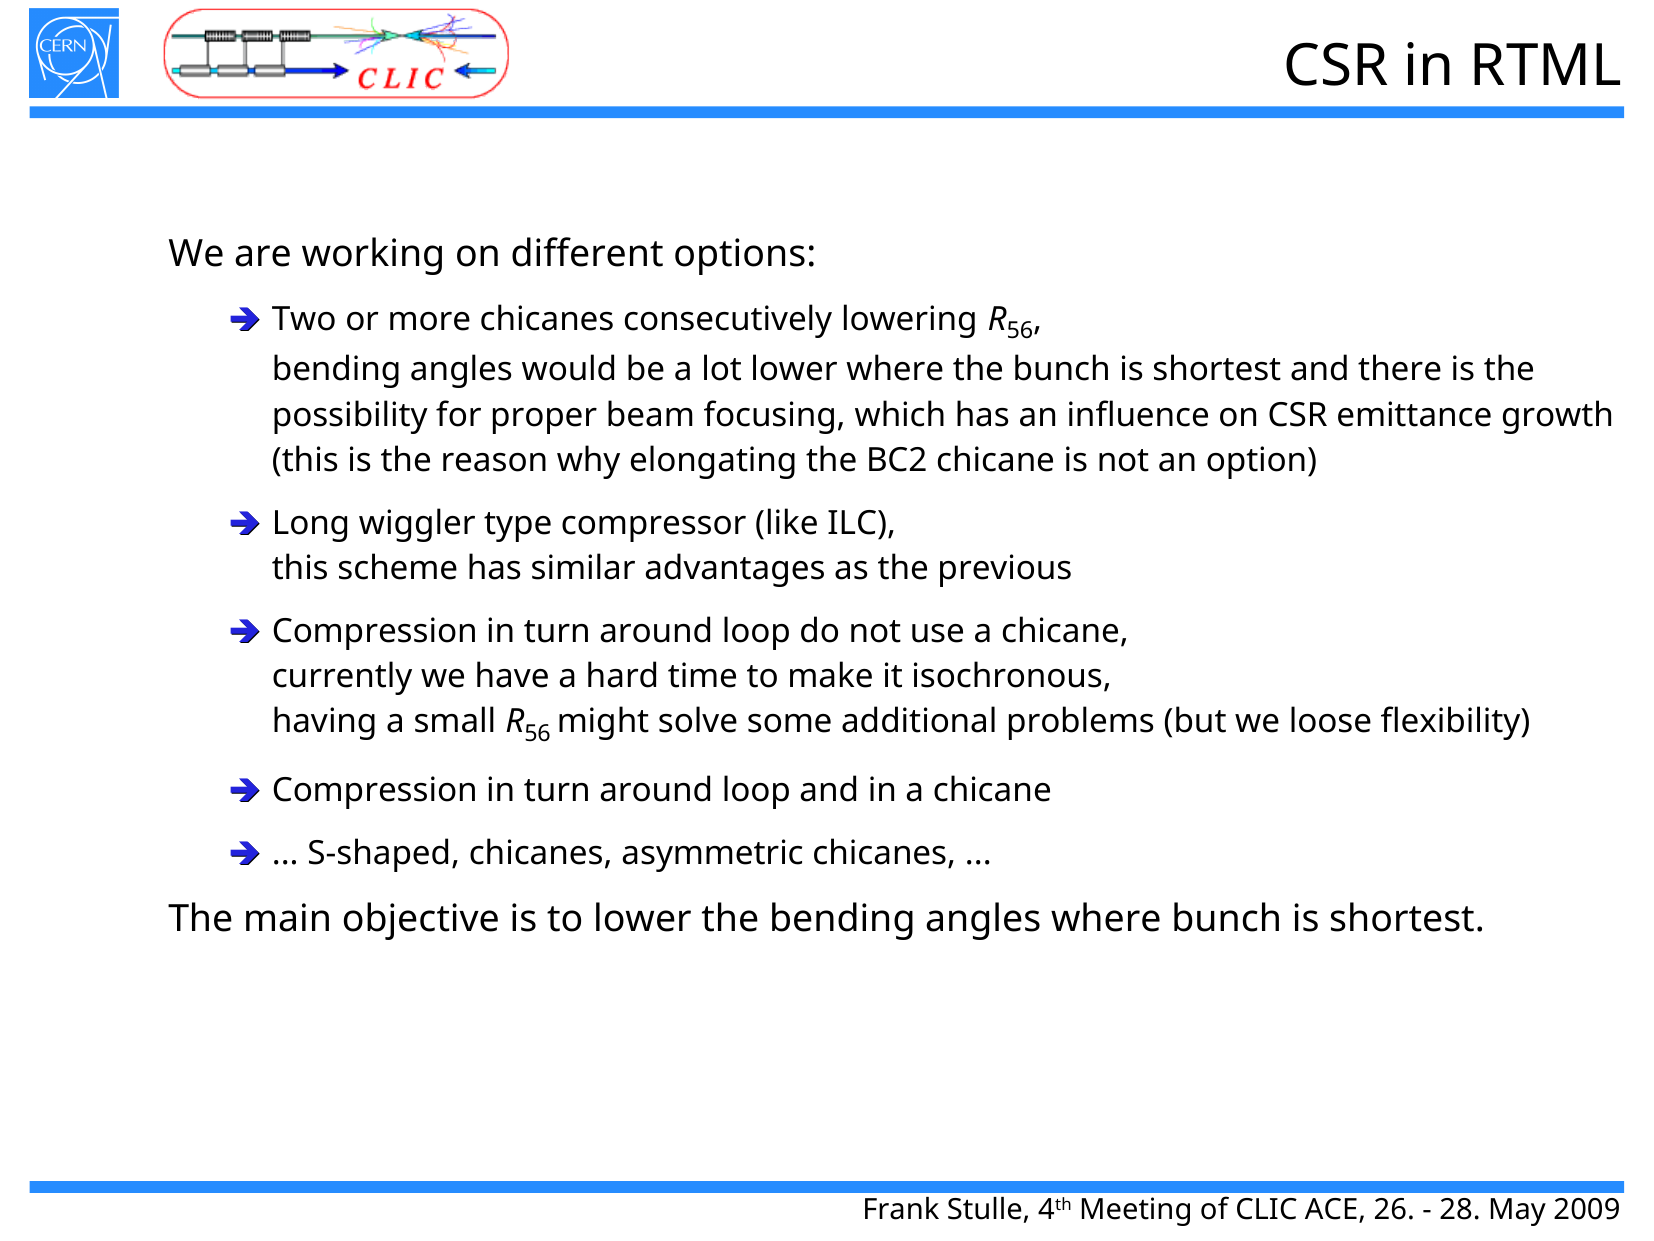

# CSR in RTML
We are working on different options:
		Two or more chicanes consecutively lowering R56,
		bending angles would be a lot lower where the bunch is shortest and there is the
		possibility for proper beam focusing, which has an influence on CSR emittance growth
		(this is the reason why elongating the BC2 chicane is not an option)
		Long wiggler type compressor (like ILC),
		this scheme has similar advantages as the previous
		Compression in turn around loop do not use a chicane,
		currently we have a hard time to make it isochronous,
		having a small R56 might solve some additional problems (but we loose flexibility)
		Compression in turn around loop and in a chicane
		... S-shaped, chicanes, asymmetric chicanes, ...
The main objective is to lower the bending angles where bunch is shortest.